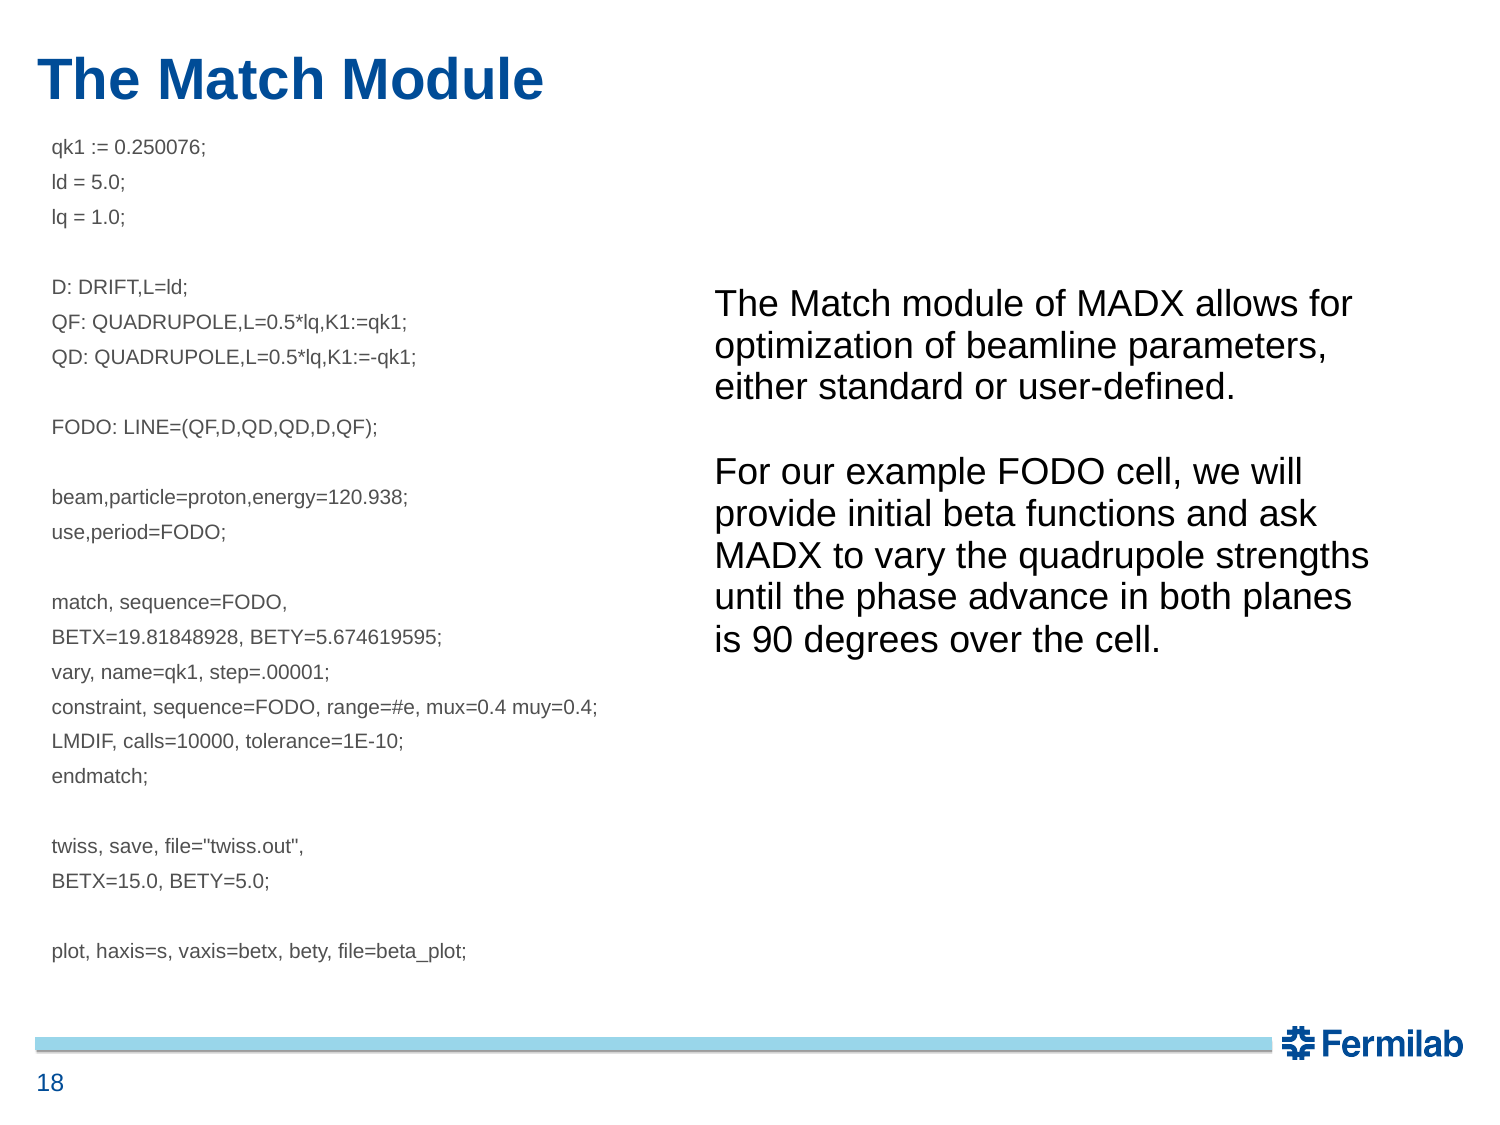

# The Match Module
qk1 := 0.250076;
ld = 5.0;
lq = 1.0;
D: DRIFT,L=ld;
QF: QUADRUPOLE,L=0.5*lq,K1:=qk1;
QD: QUADRUPOLE,L=0.5*lq,K1:=-qk1;
FODO: LINE=(QF,D,QD,QD,D,QF);
beam,particle=proton,energy=120.938;
use,period=FODO;
match, sequence=FODO,
BETX=19.81848928, BETY=5.674619595;
vary, name=qk1, step=.00001;
constraint, sequence=FODO, range=#e, mux=0.4 muy=0.4;
LMDIF, calls=10000, tolerance=1E-10;
endmatch;
twiss, save, file="twiss.out",
BETX=15.0, BETY=5.0;
plot, haxis=s, vaxis=betx, bety, file=beta_plot;
The Match module of MADX allows for optimization of beamline parameters, either standard or user-defined.
For our example FODO cell, we will provide initial beta functions and ask MADX to vary the quadrupole strengths until the phase advance in both planes is 90 degrees over the cell.